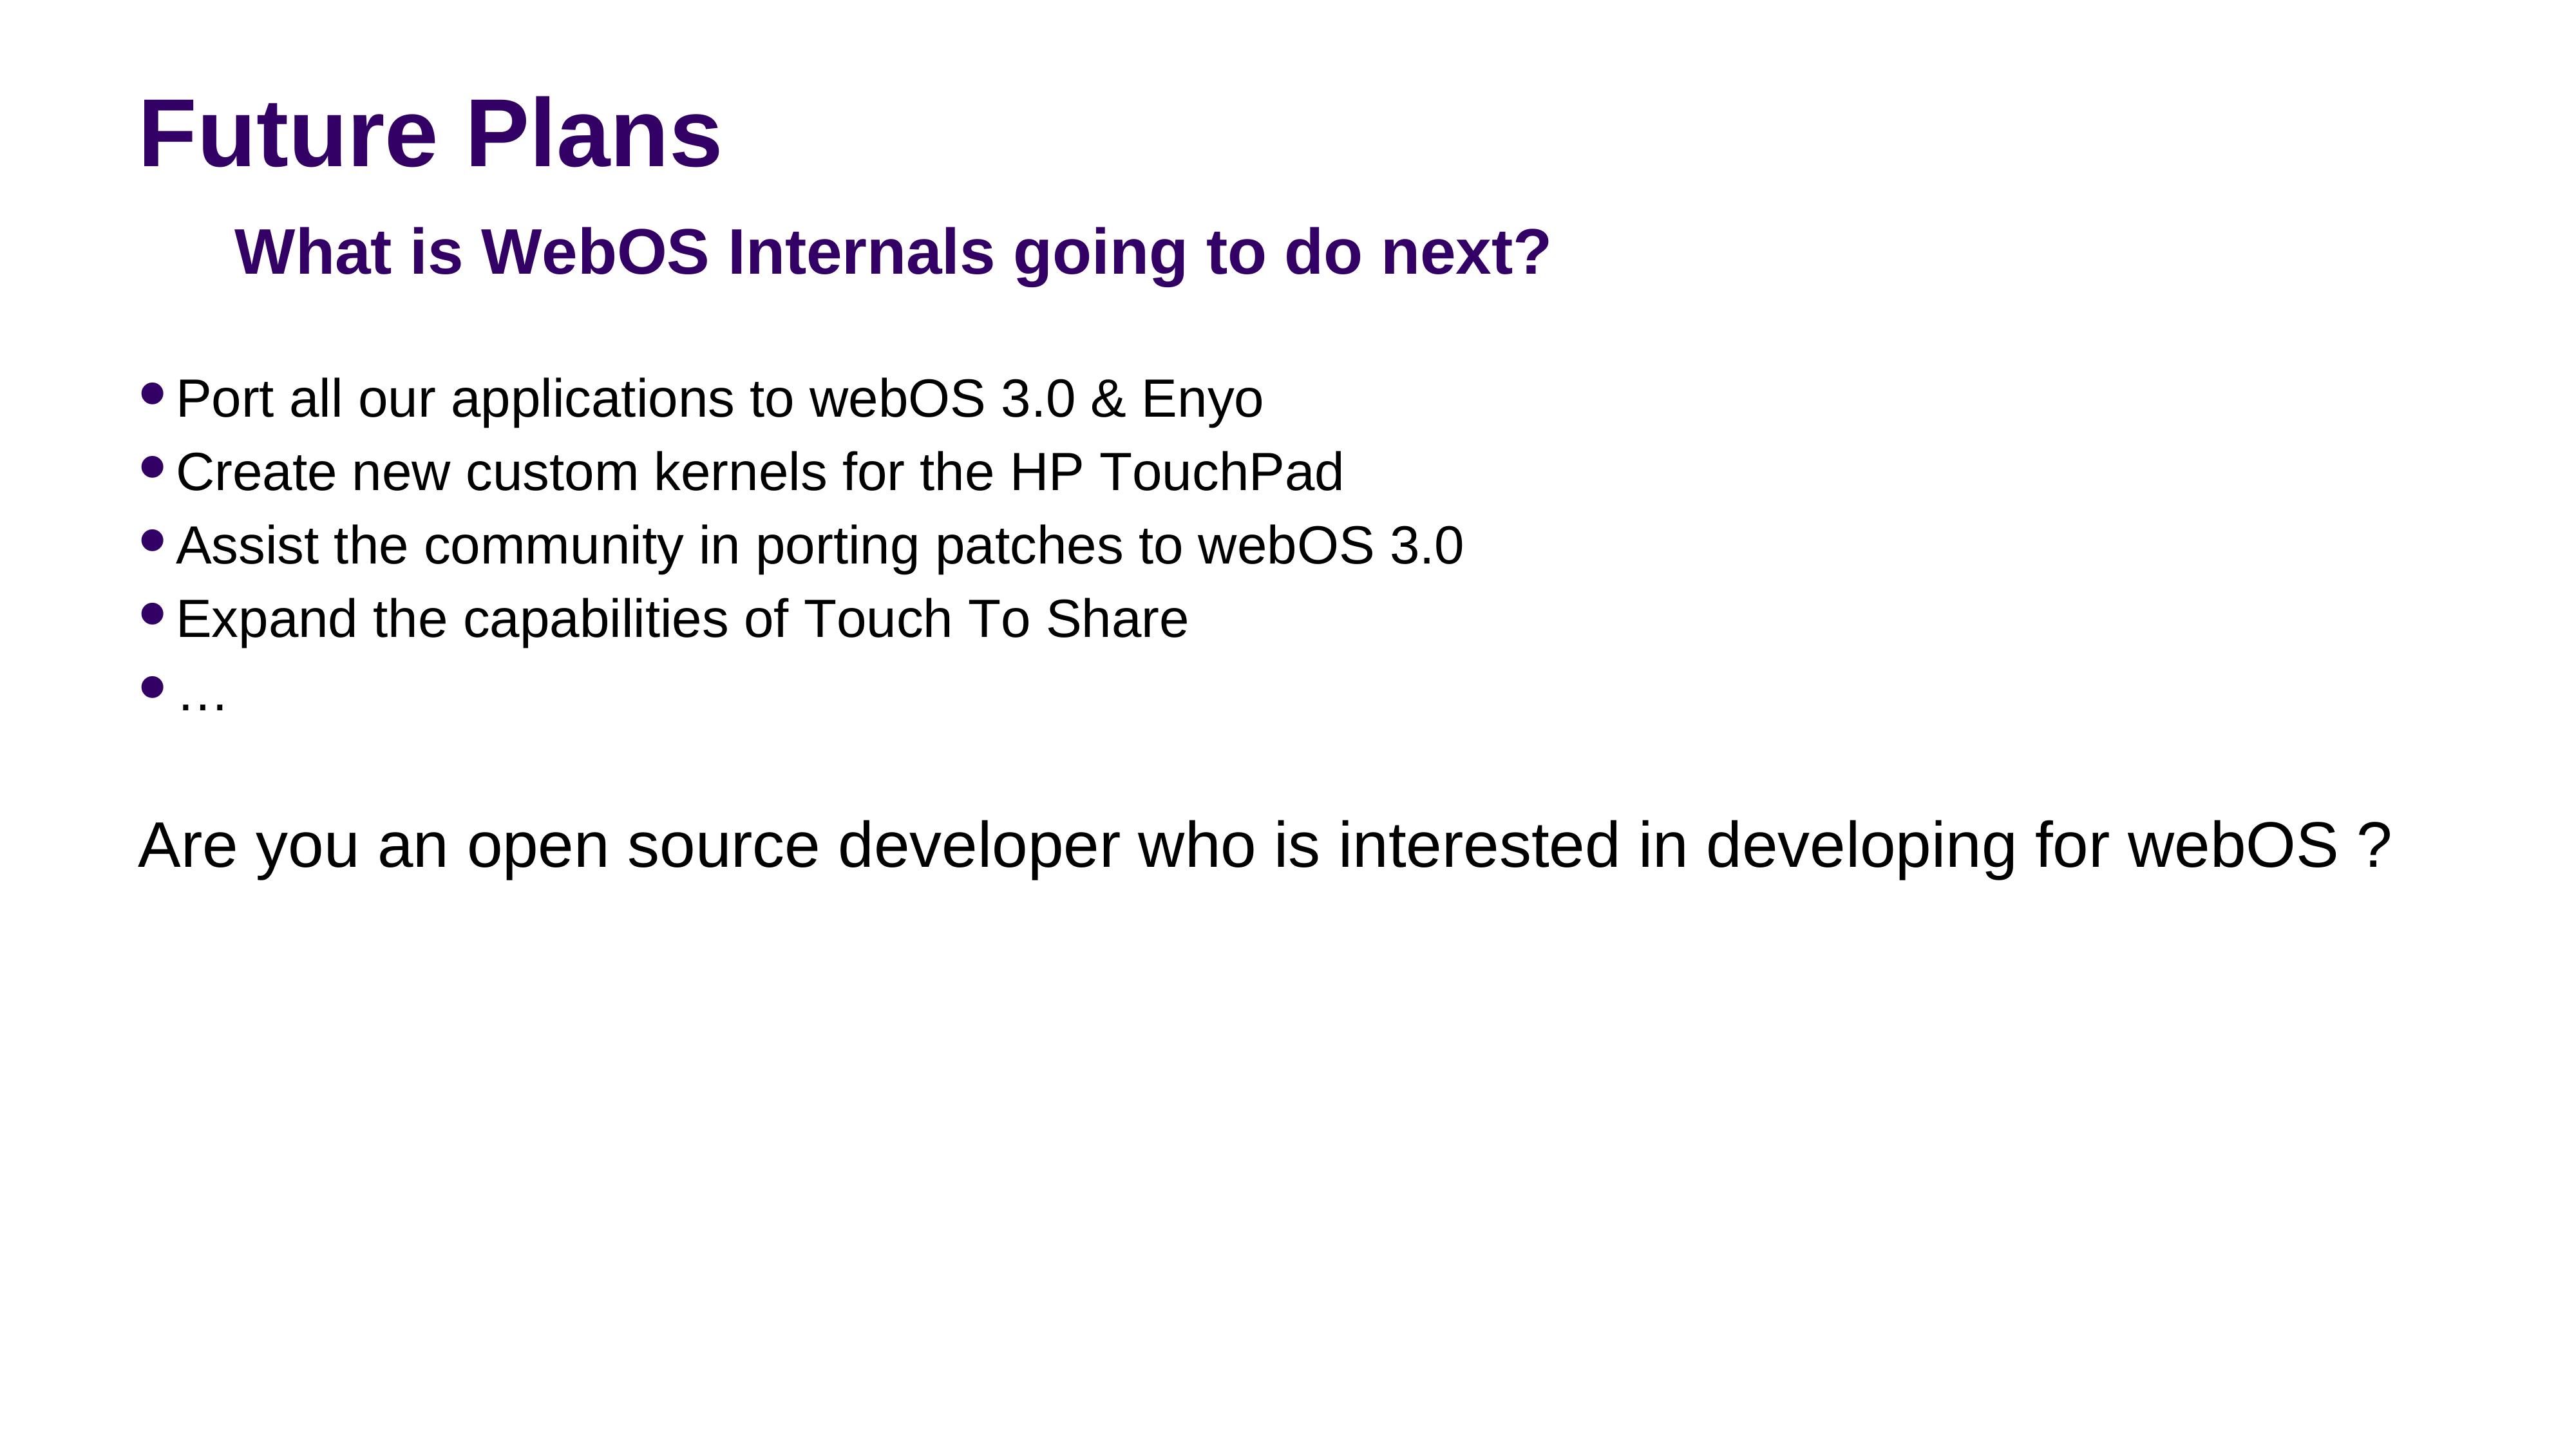

# Future Plans What is WebOS Internals going to do next?
Port all our applications to webOS 3.0 & Enyo
Create new custom kernels for the HP TouchPad
Assist the community in porting patches to webOS 3.0
Expand the capabilities of Touch To Share
…
Are you an open source developer who is interested in developing for webOS ?